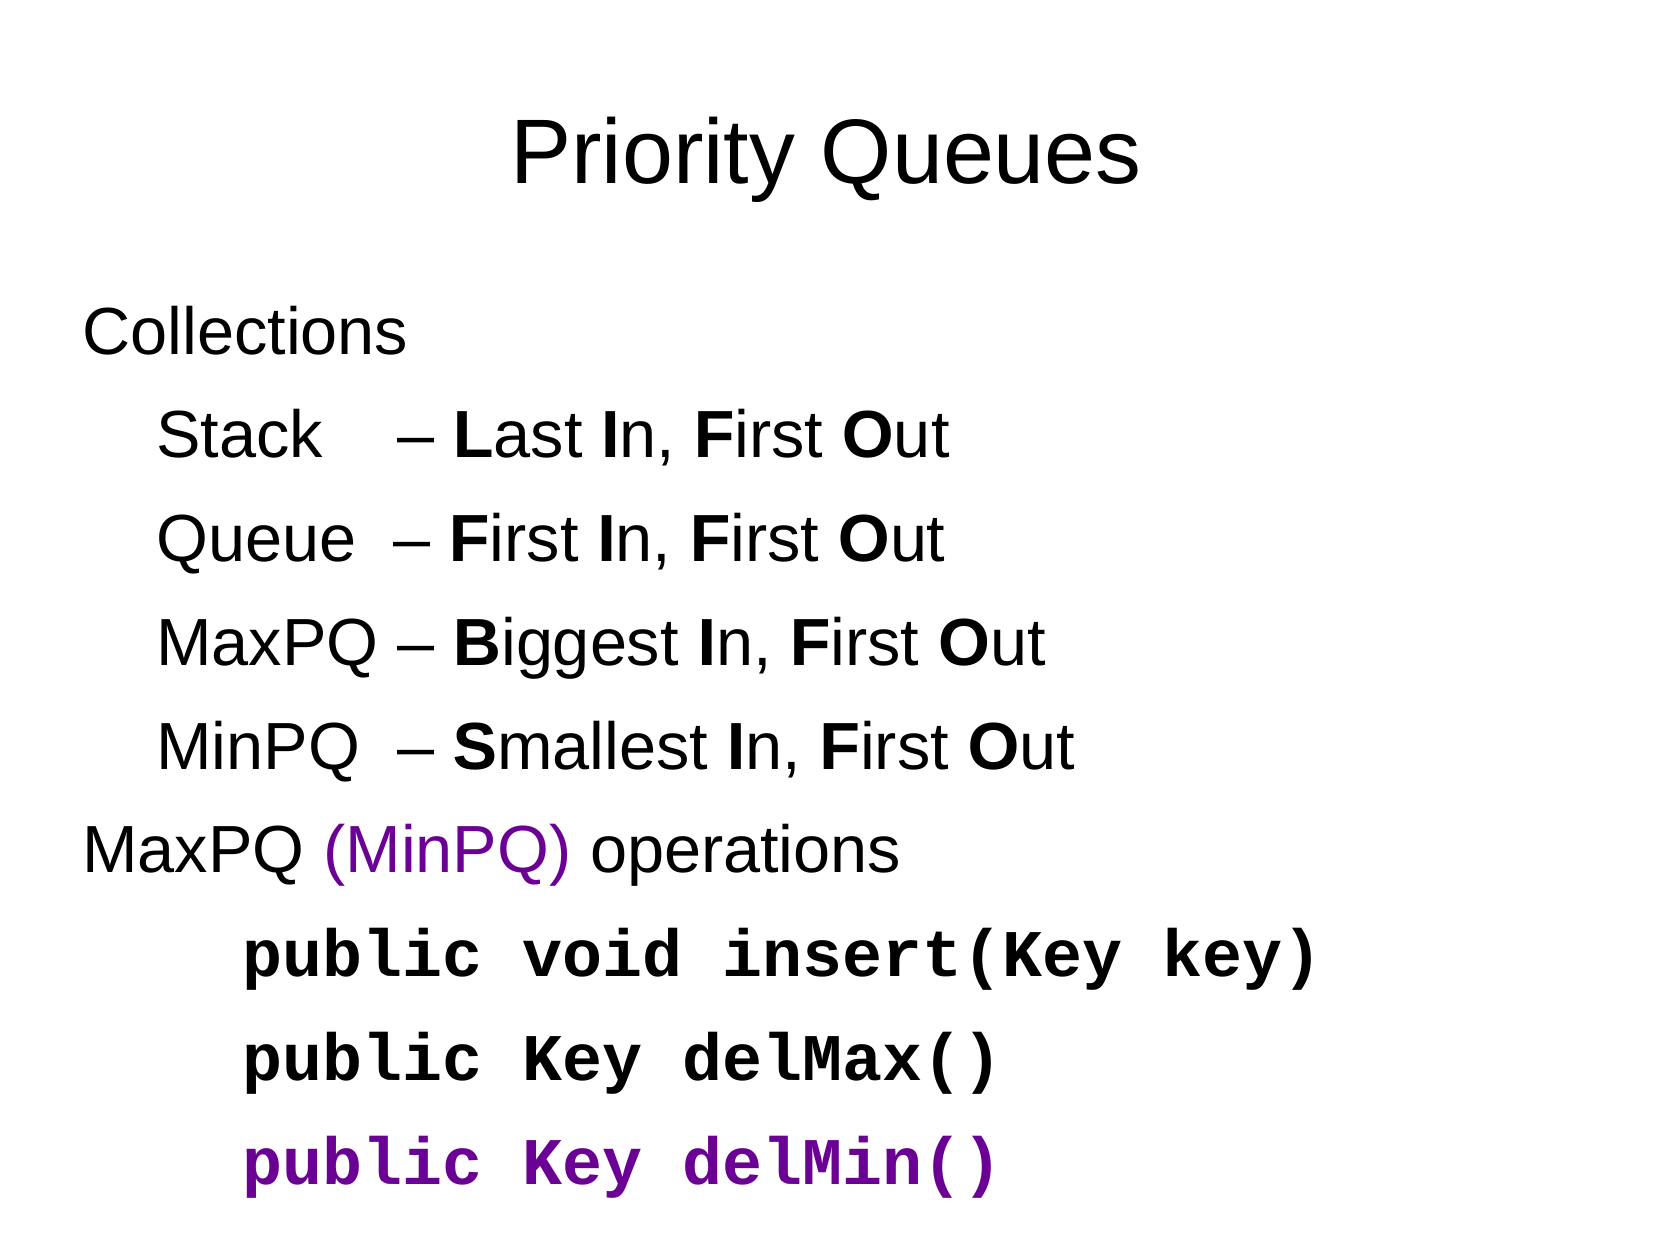

# Priority Queues
Collections
 Stack – Last In, First Out
 Queue – First In, First Out
 MaxPQ – Biggest In, First Out
 MinPQ – Smallest In, First Out
MaxPQ (MinPQ) operations
 public void insert(Key key)
 public Key delMax()
 public Key delMin()